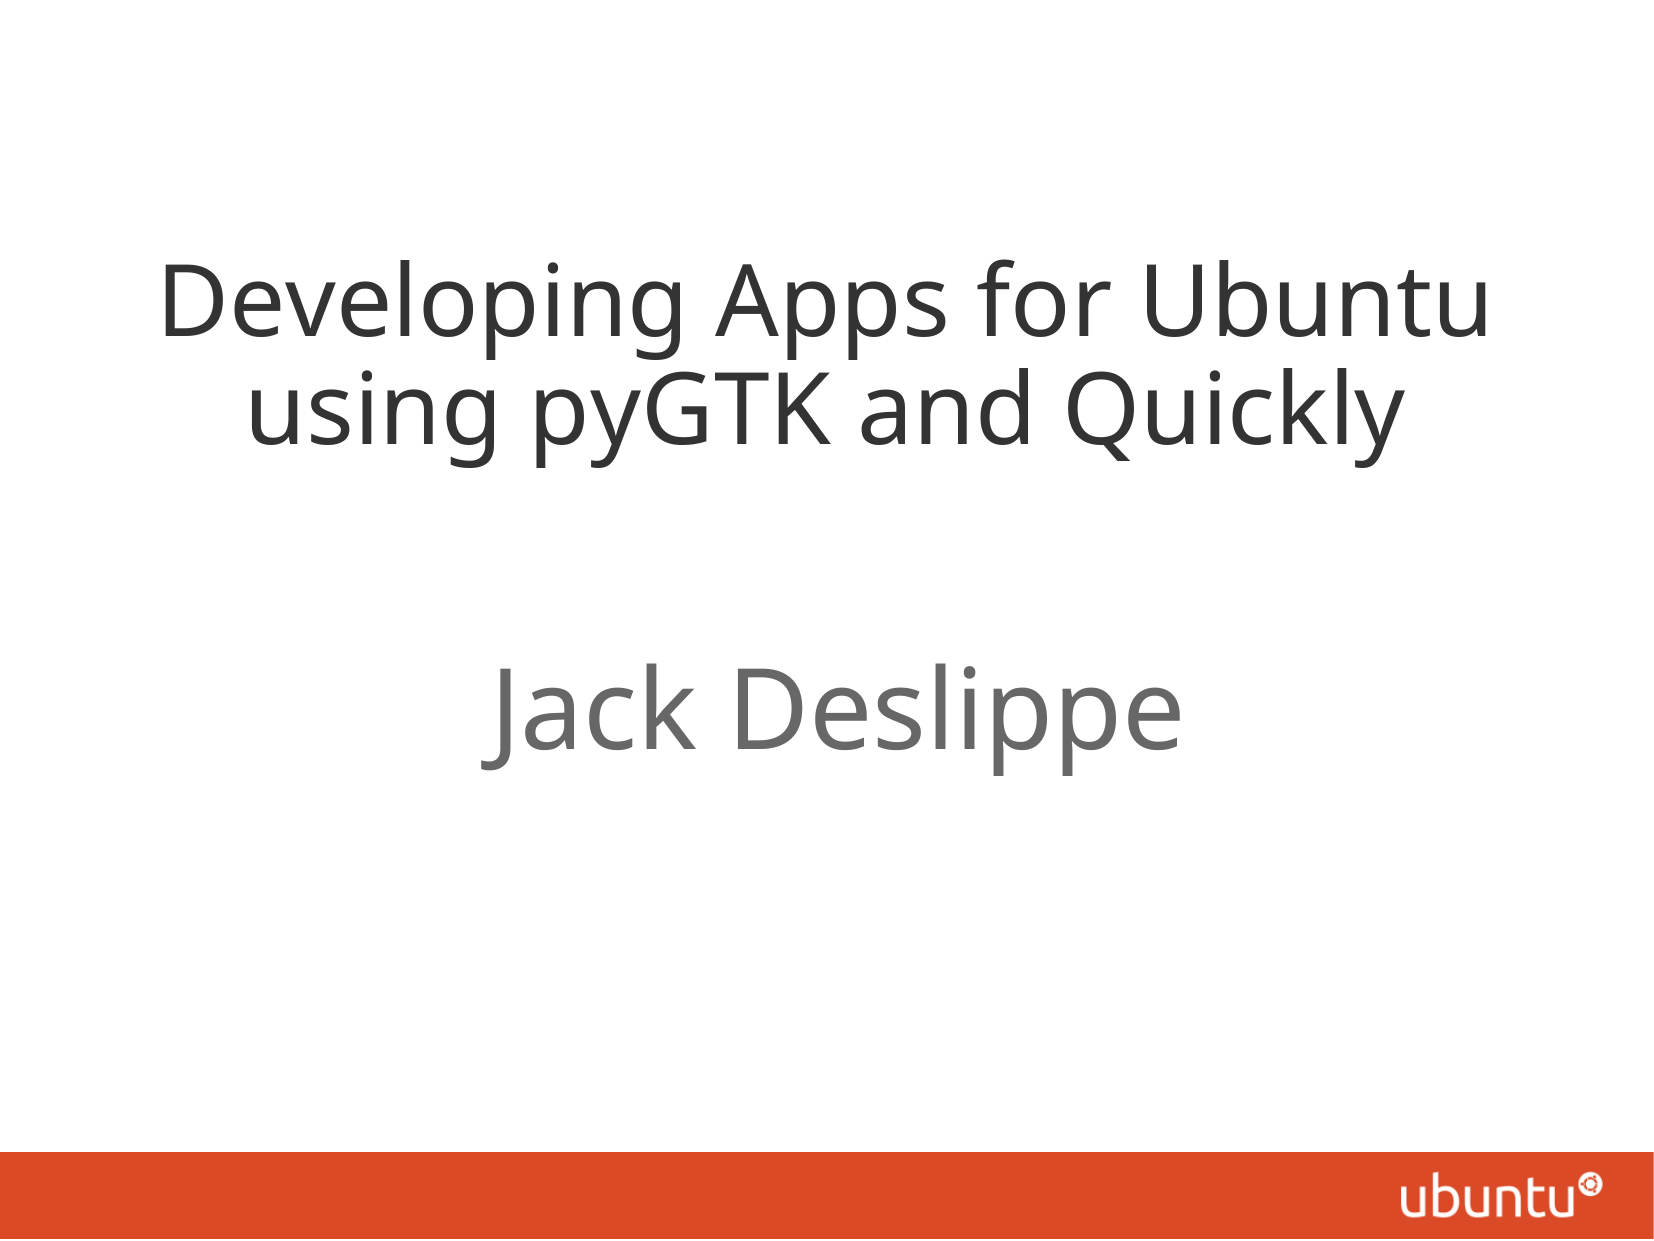

# Developing Apps for Ubuntu using pyGTK and Quickly
Jack Deslippe